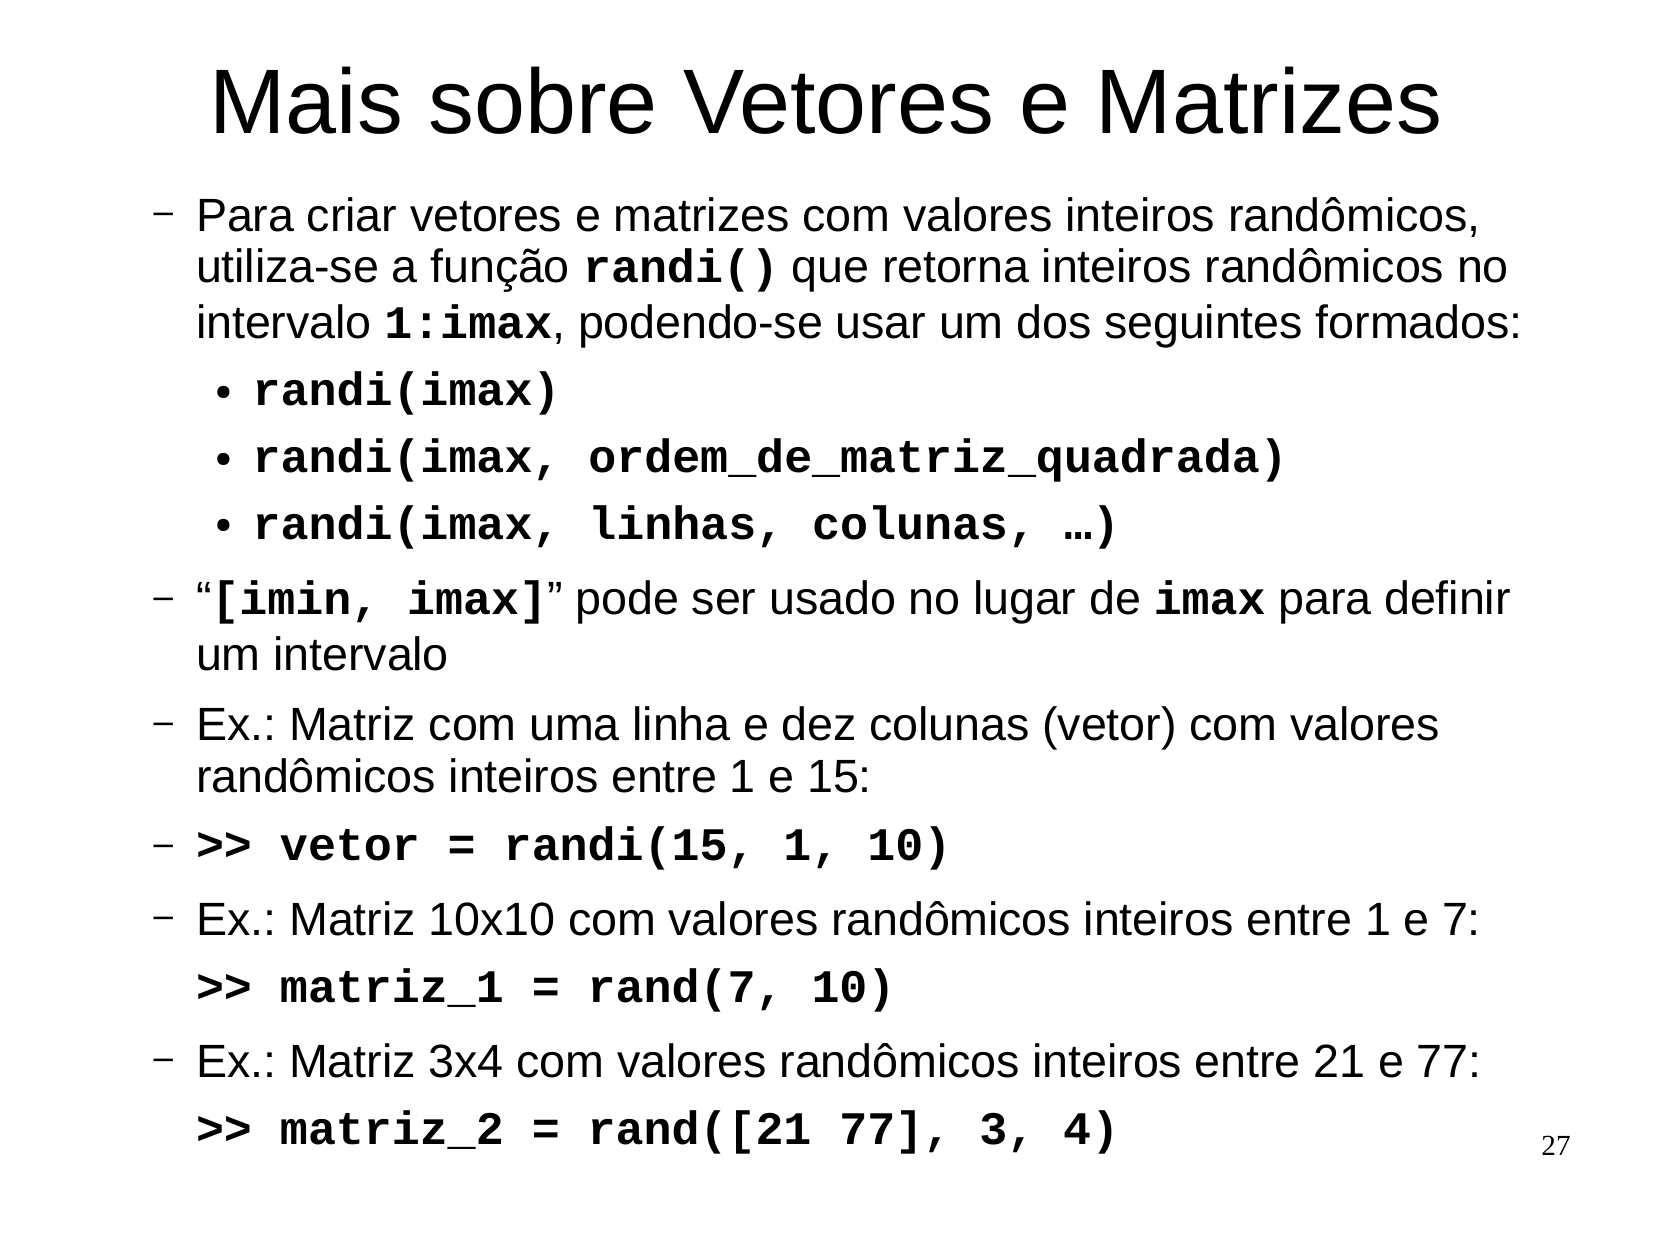

# Mais sobre Vetores e Matrizes
Para criar vetores e matrizes com valores inteiros randômicos, utiliza-se a função randi() que retorna inteiros randômicos no intervalo 1:imax, podendo-se usar um dos seguintes formados:
randi(imax)
randi(imax, ordem_de_matriz_quadrada)
randi(imax, linhas, colunas, …)
“[imin, imax]” pode ser usado no lugar de imax para definir um intervalo
Ex.: Matriz com uma linha e dez colunas (vetor) com valores randômicos inteiros entre 1 e 15:
>> vetor = randi(15, 1, 10)
Ex.: Matriz 10x10 com valores randômicos inteiros entre 1 e 7:
>> matriz_1 = rand(7, 10)
Ex.: Matriz 3x4 com valores randômicos inteiros entre 21 e 77:
>> matriz_2 = rand([21 77], 3, 4)
27